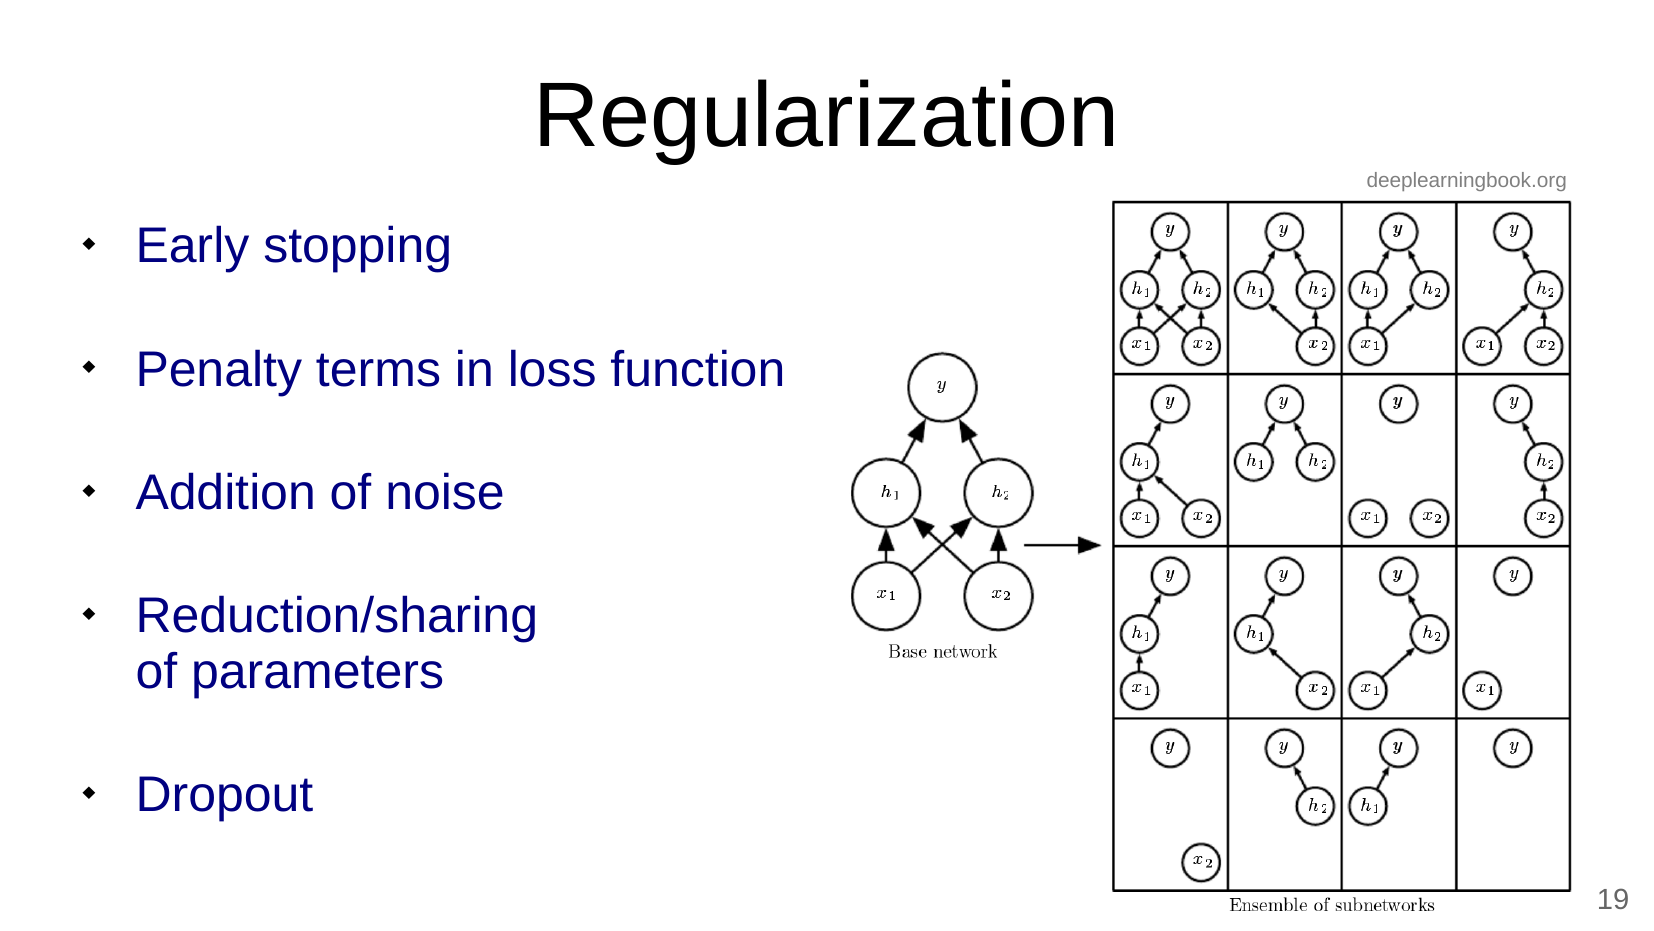

# Regularization
deeplearningbook.org
Early stopping
Penalty terms in loss function
Addition of noise
Reduction/sharing
of parameters
Dropout